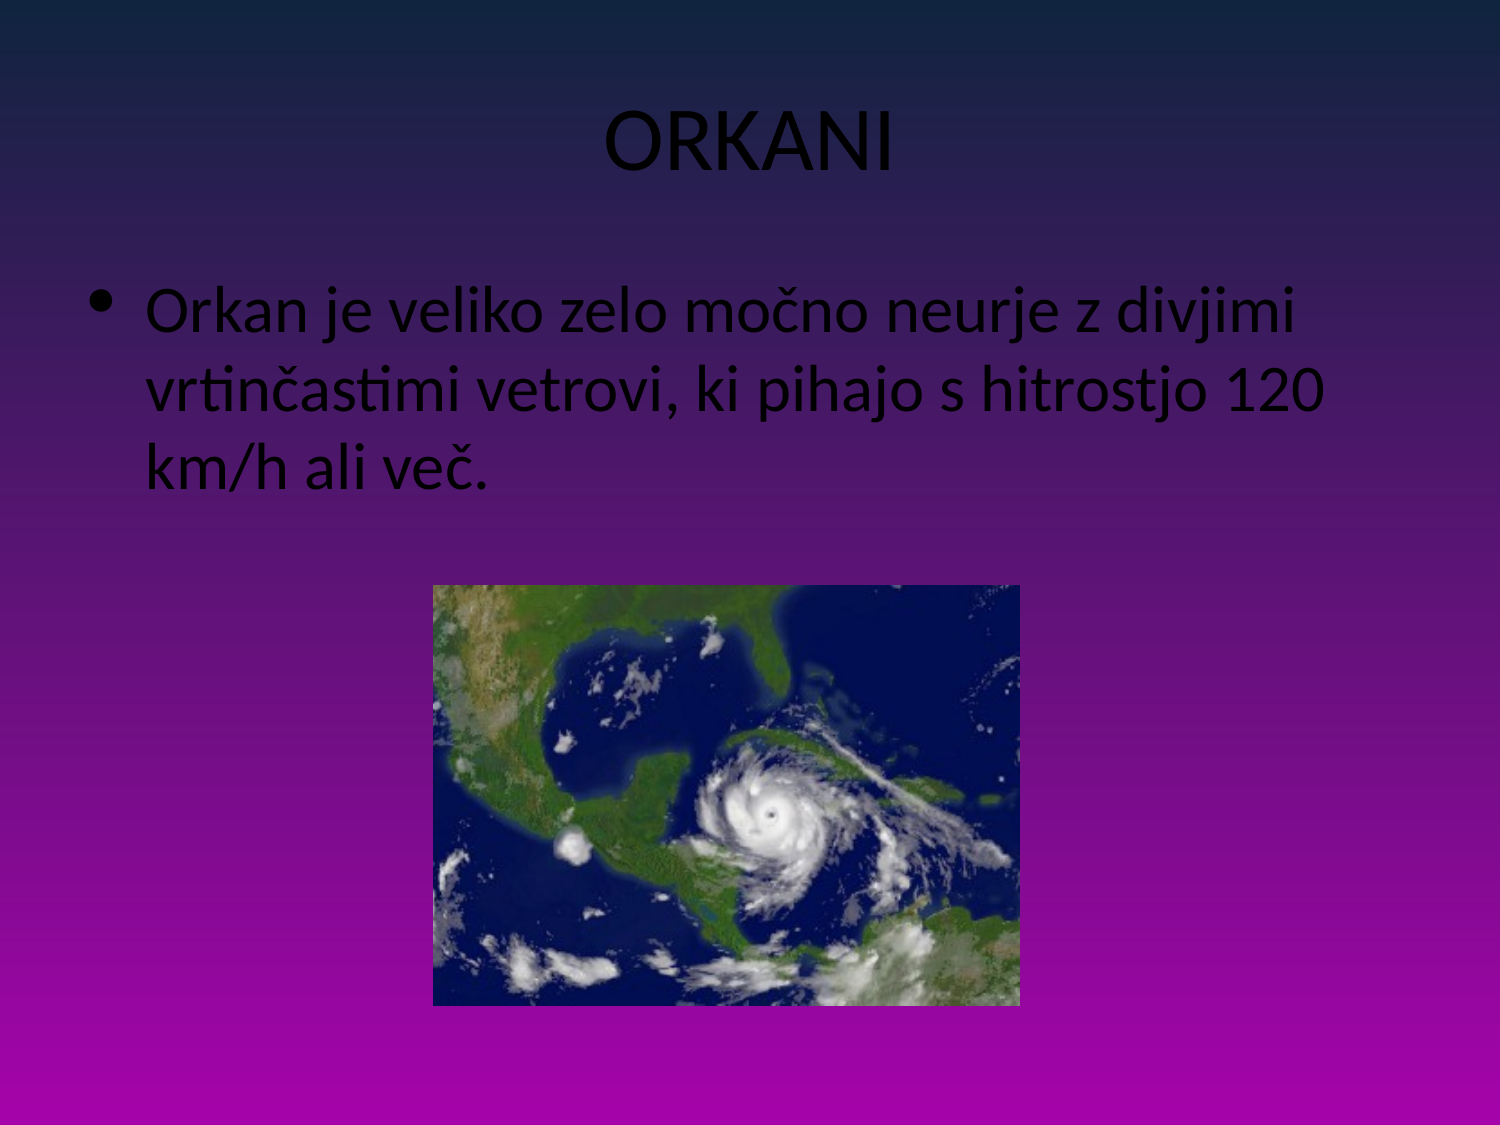

# ORKANI
Orkan je veliko zelo močno neurje z divjimi vrtinčastimi vetrovi, ki pihajo s hitrostjo 120 km/h ali več.